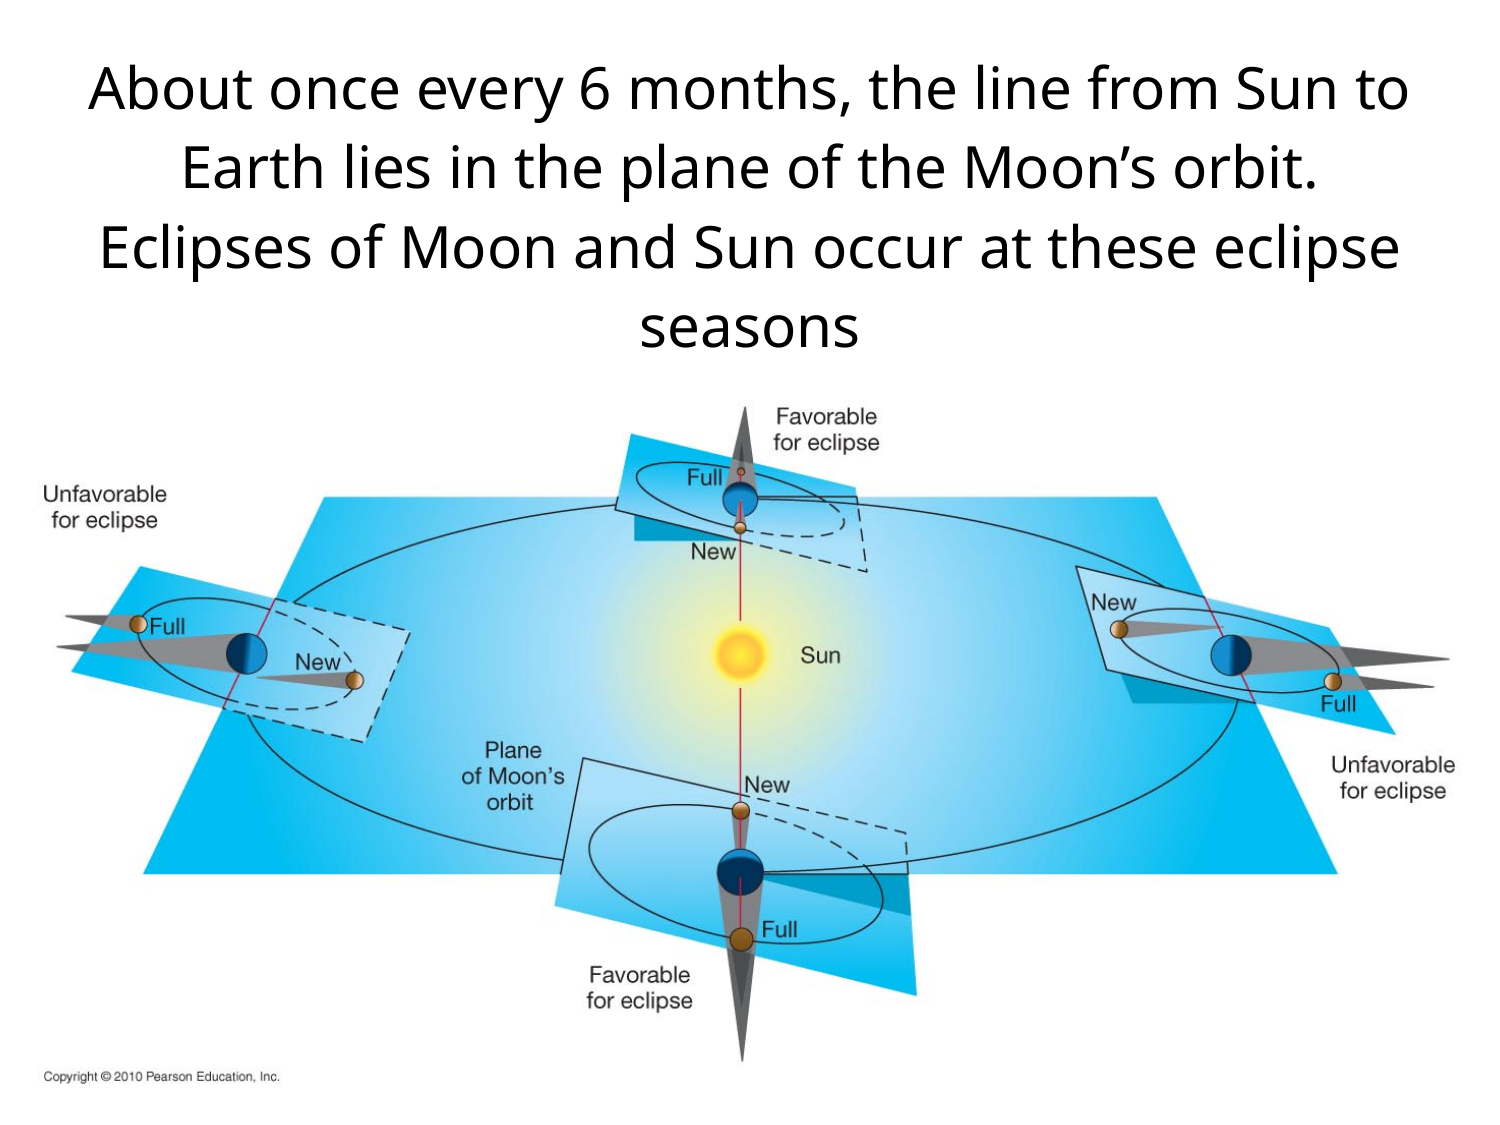

# About once every 6 months, the line from Sun to Earth lies in the plane of the Moon’s orbit. Eclipses of Moon and Sun occur at these eclipse seasons